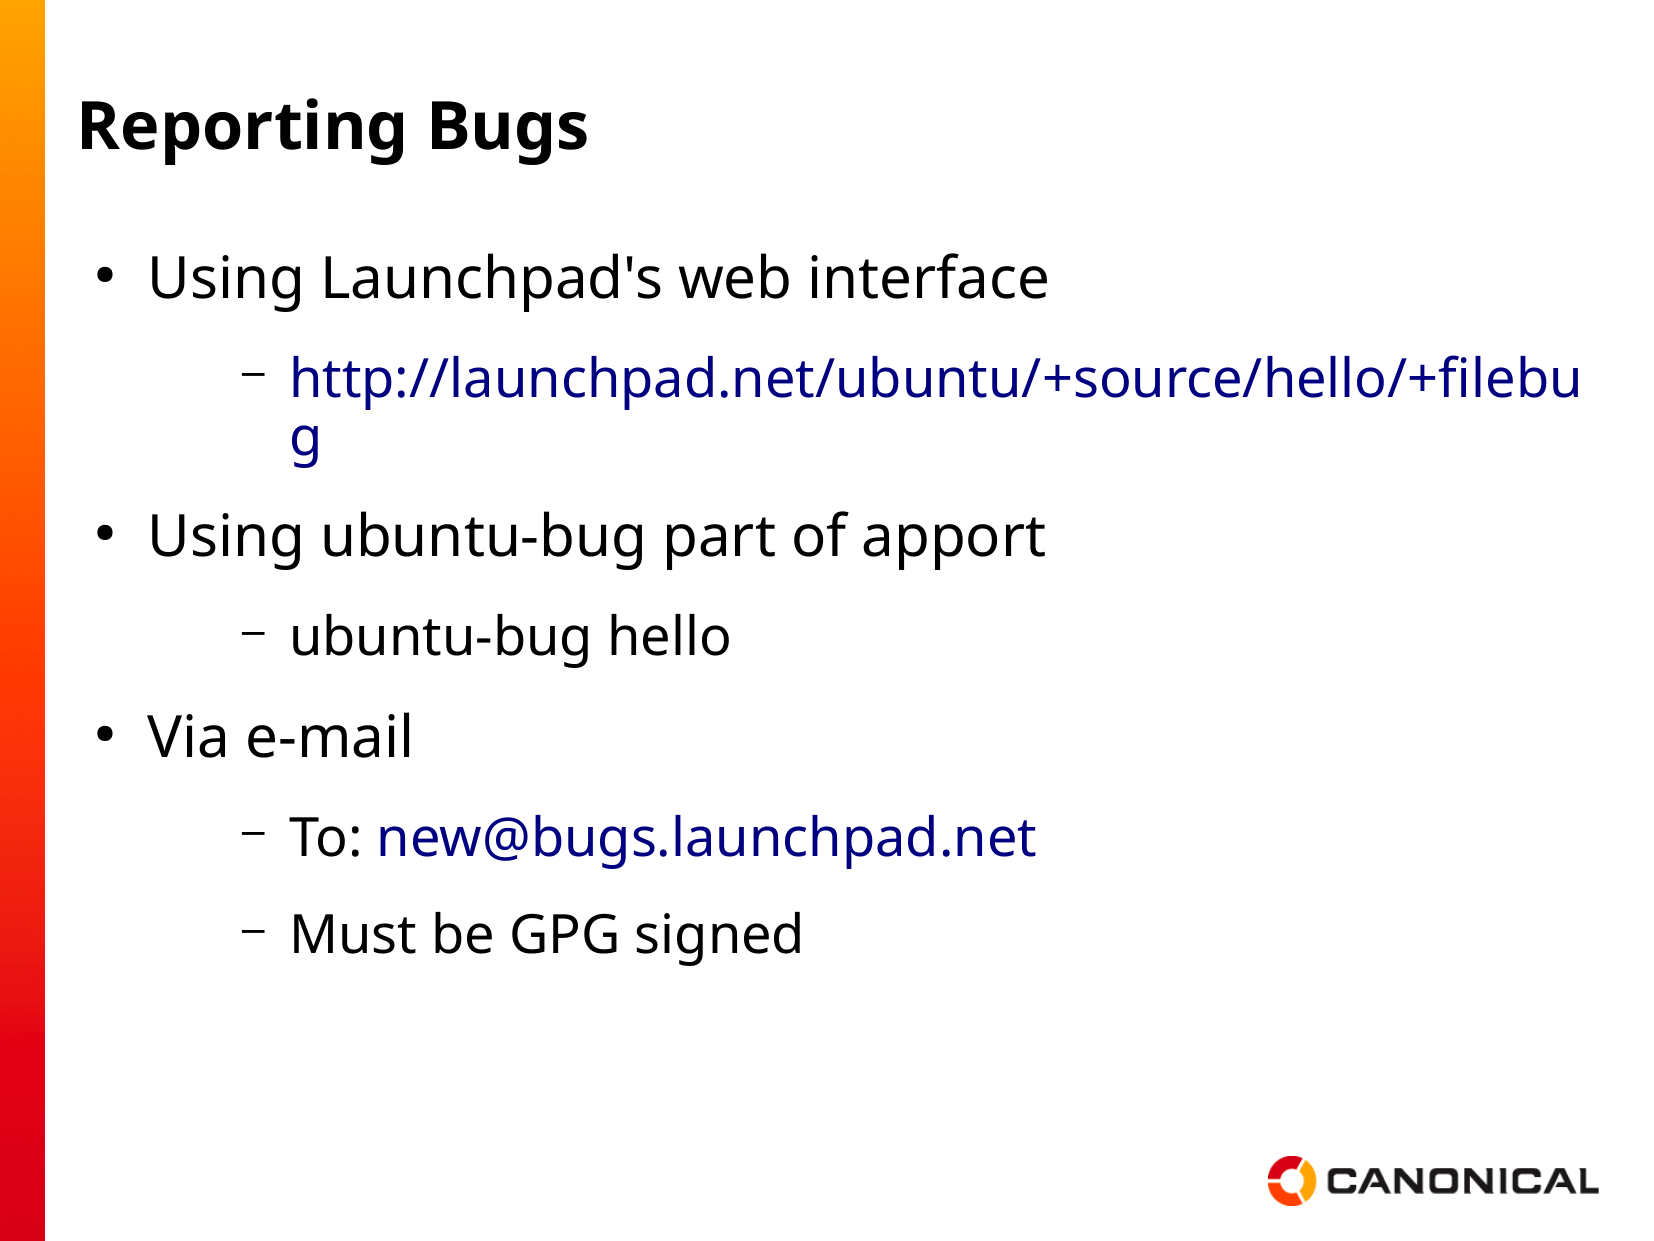

# Reporting Bugs
Using Launchpad's web interface
http://launchpad.net/ubuntu/+source/hello/+filebug
Using ubuntu-bug part of apport
ubuntu-bug hello
Via e-mail
To: new@bugs.launchpad.net
Must be GPG signed